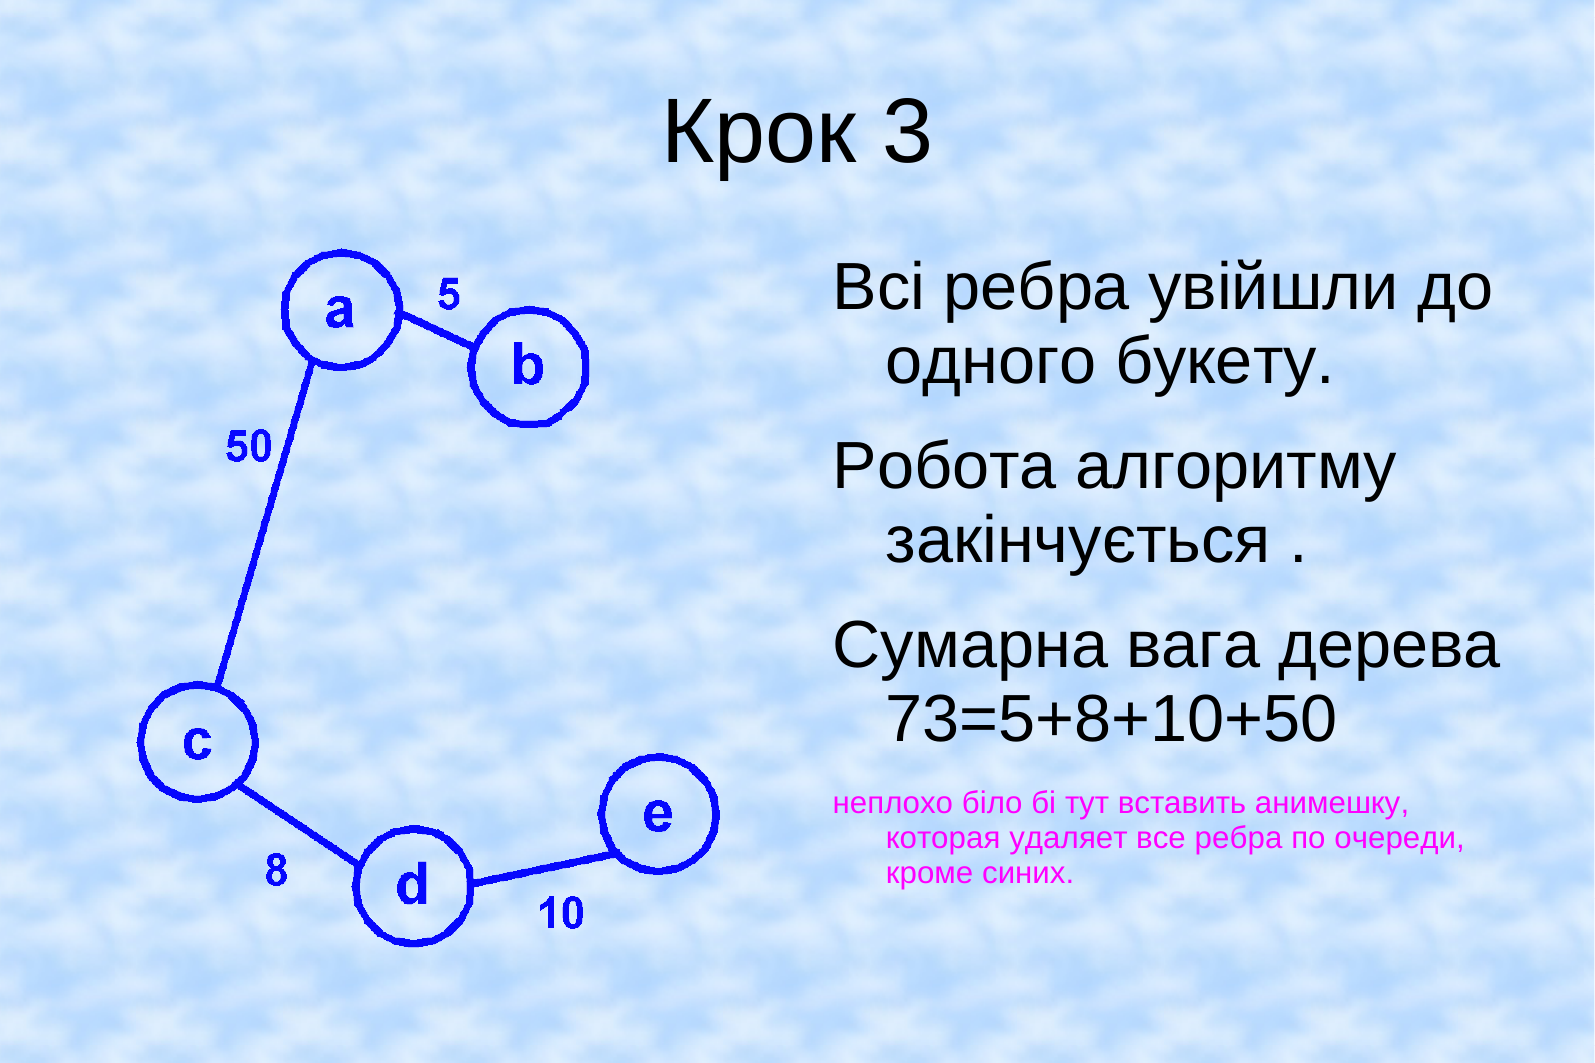

# Крок 3
Всі ребра увійшли до одного букету.
Робота алгоритму закінчується .
Сумарна вага дерева 73=5+8+10+50
неплохо біло бі тут вставить анимешку, которая удаляет все ребра по очереди, кроме синих.